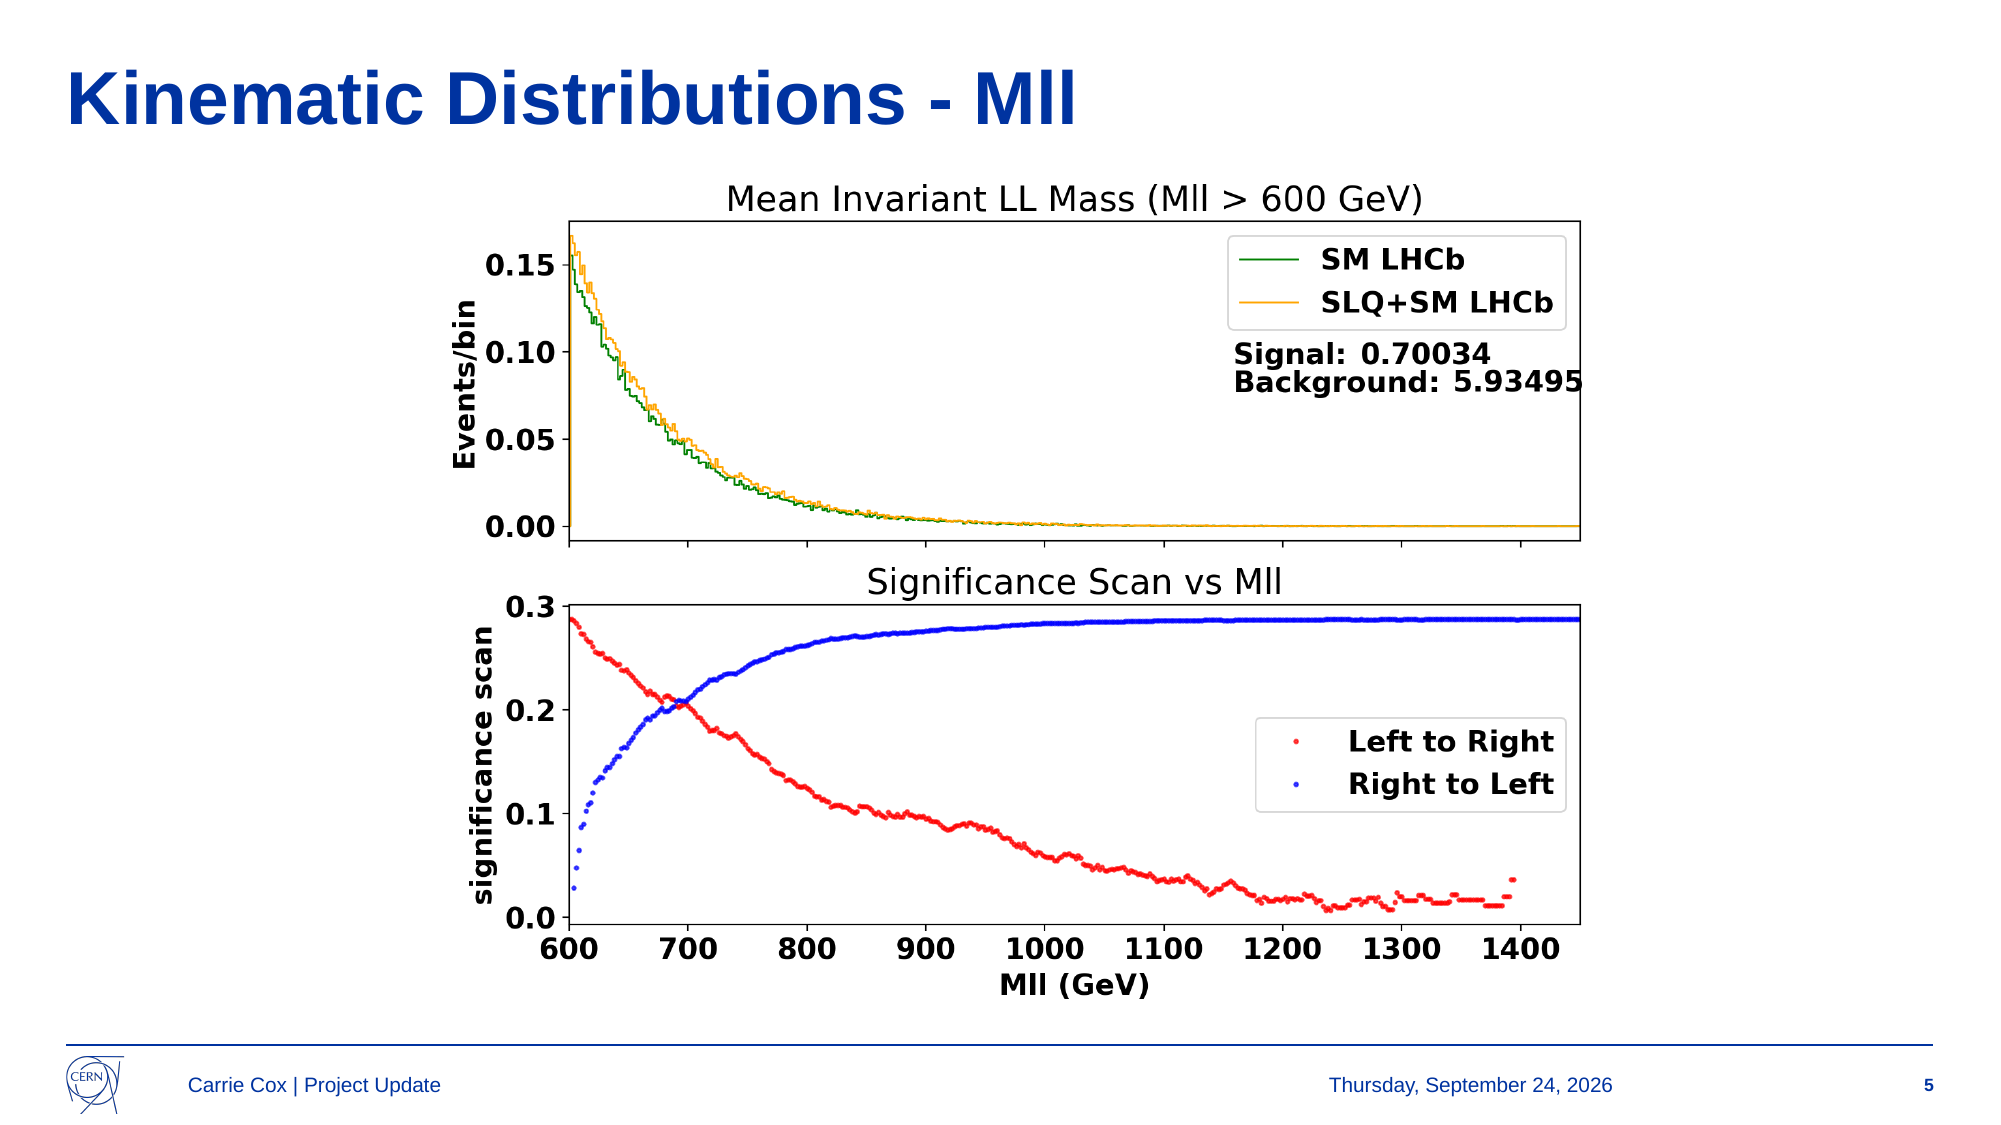

# Kinematic Distributions - Mll
Carrie Cox | Project Update